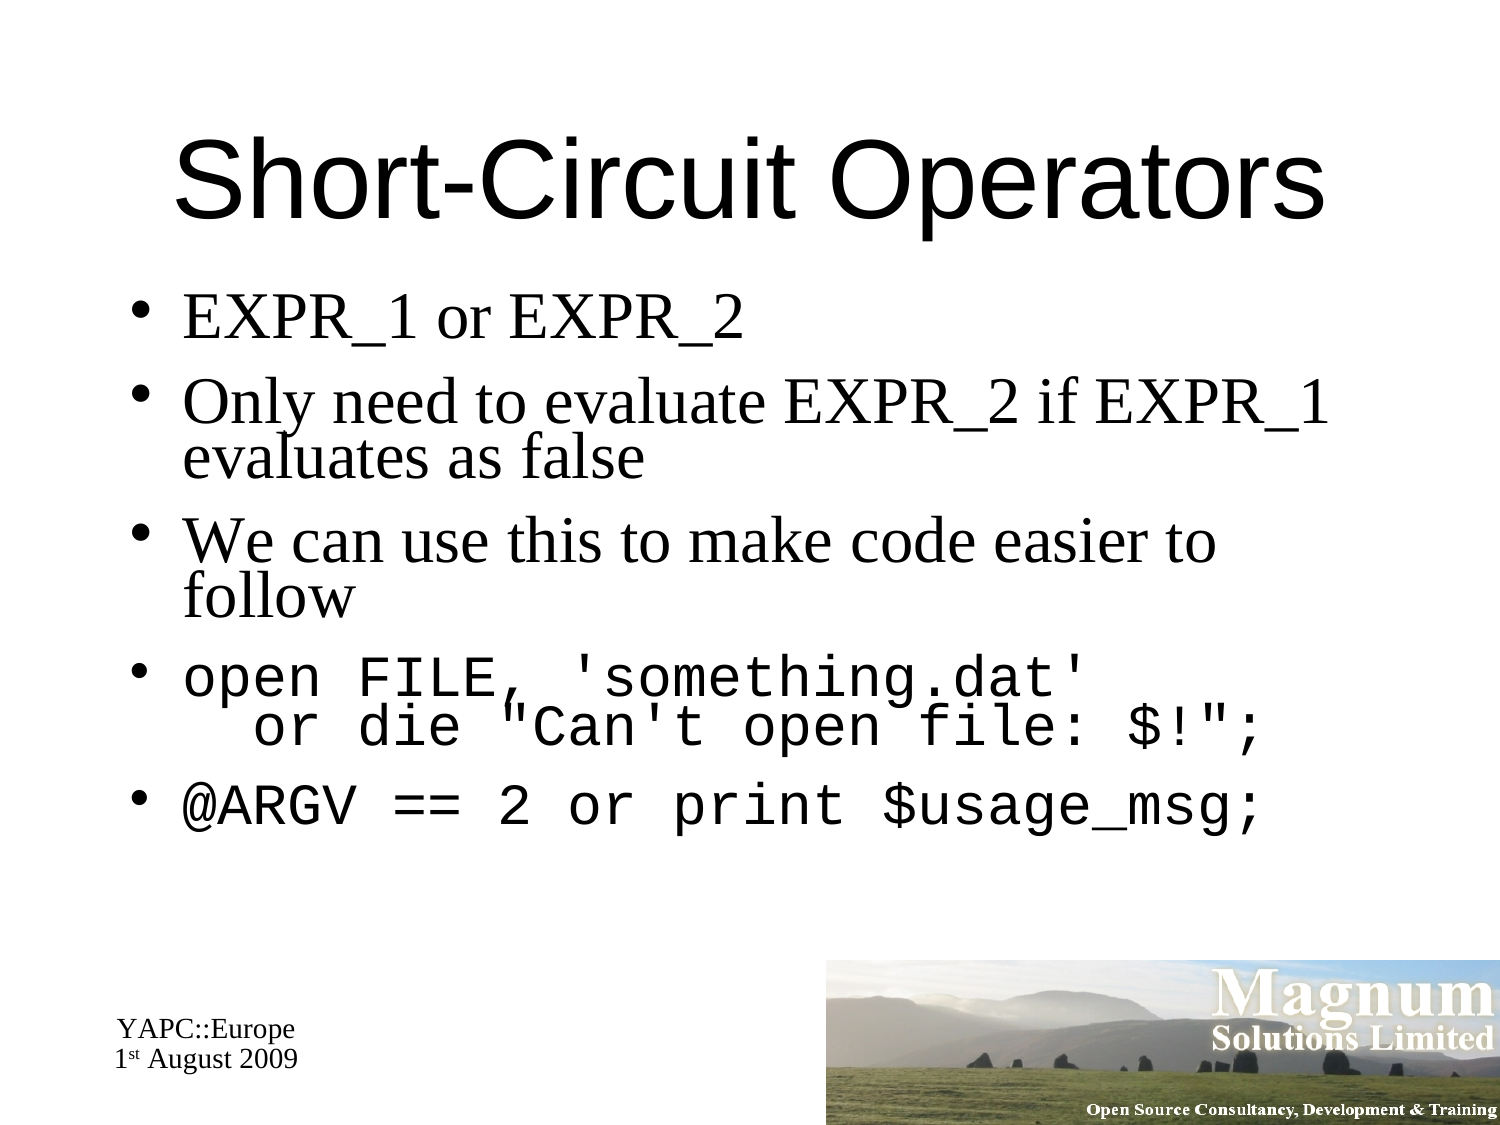

# Short-Circuit Operators
EXPR_1 or EXPR_2
Only need to evaluate EXPR_2 if EXPR_1 evaluates as false
We can use this to make code easier to follow
open FILE, 'something.dat'
 or die "Can't open file: $!";
@ARGV == 2 or print $usage_msg;
81